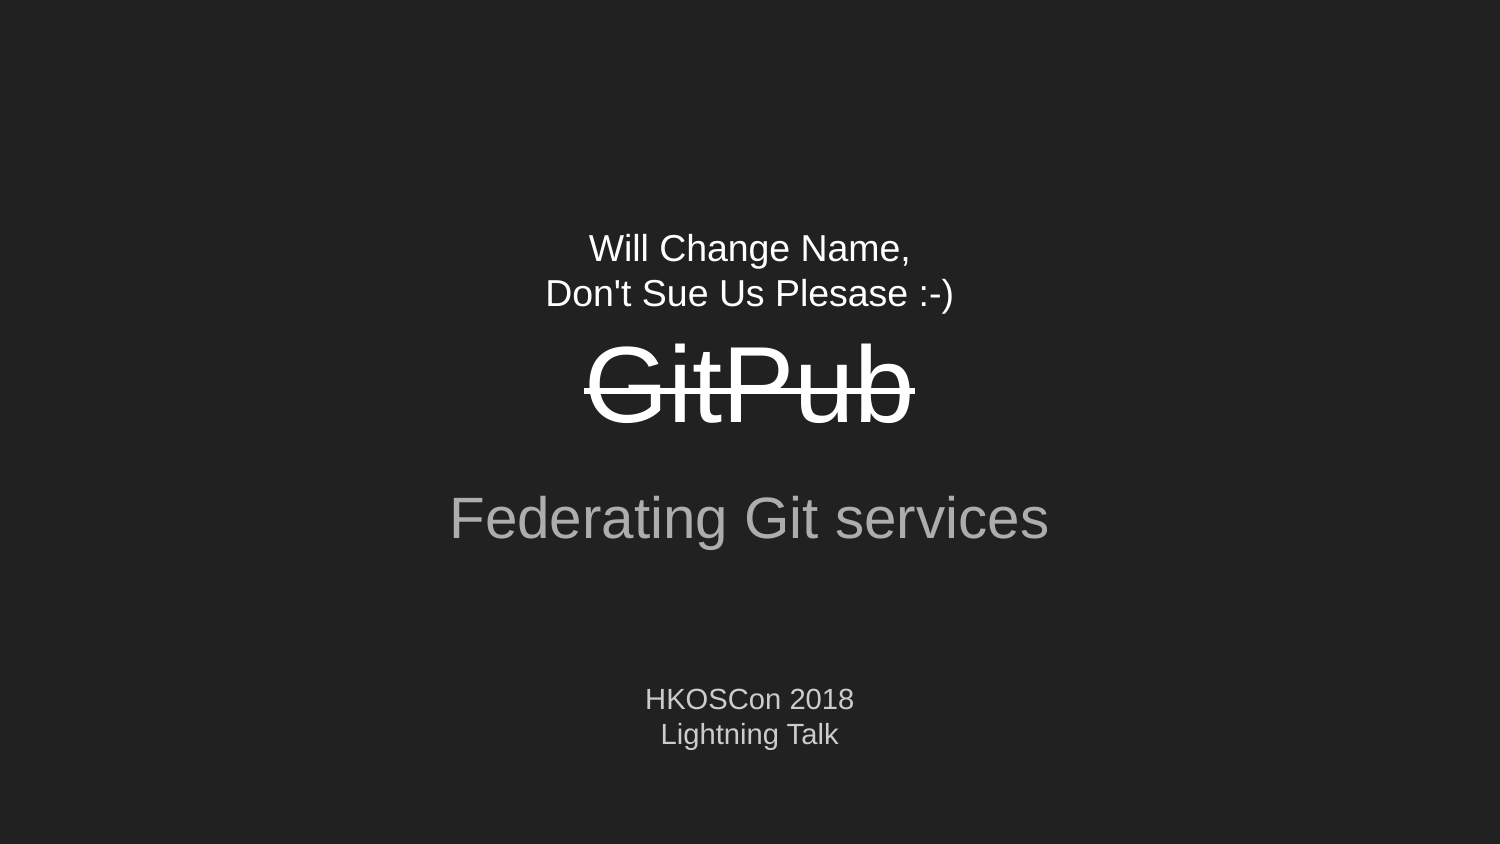

# Will Change Name, Don't Sue Us Plesase :-) GitPub
Federating Git services
HKOSCon 2018
Lightning Talk